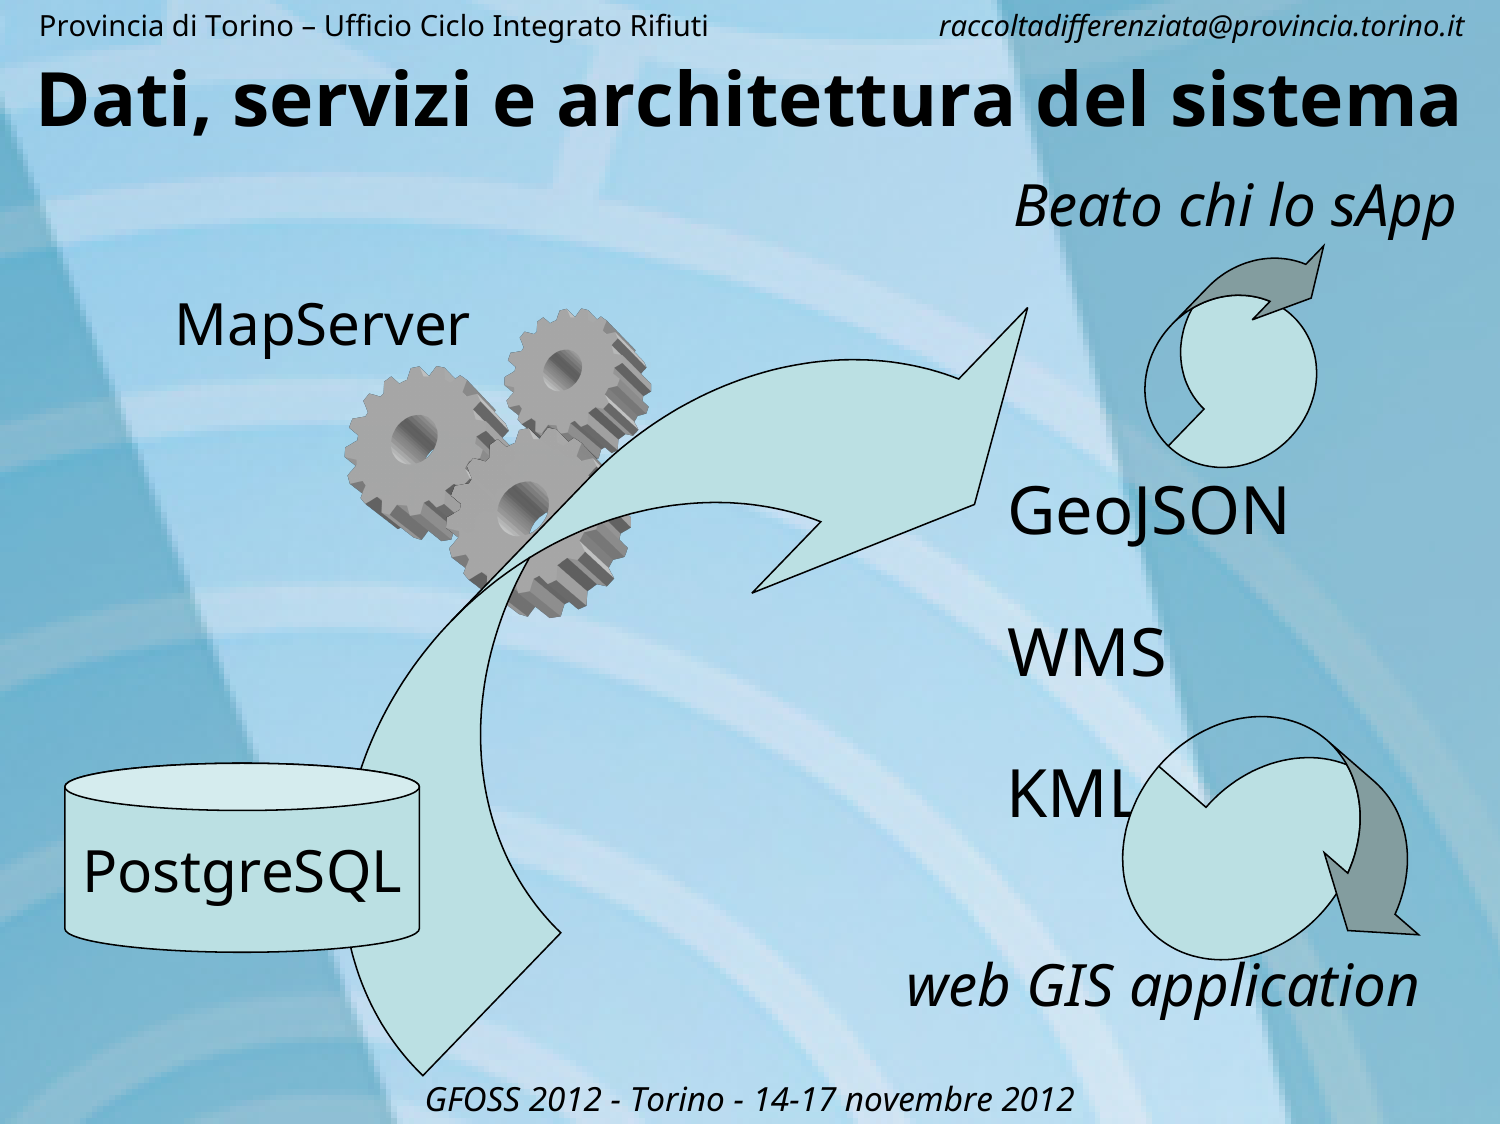

Dati, servizi e architettura del sistema
Beato chi lo sApp
MapServer
GeoJSON
WMS
KML
PostgreSQL
web GIS application